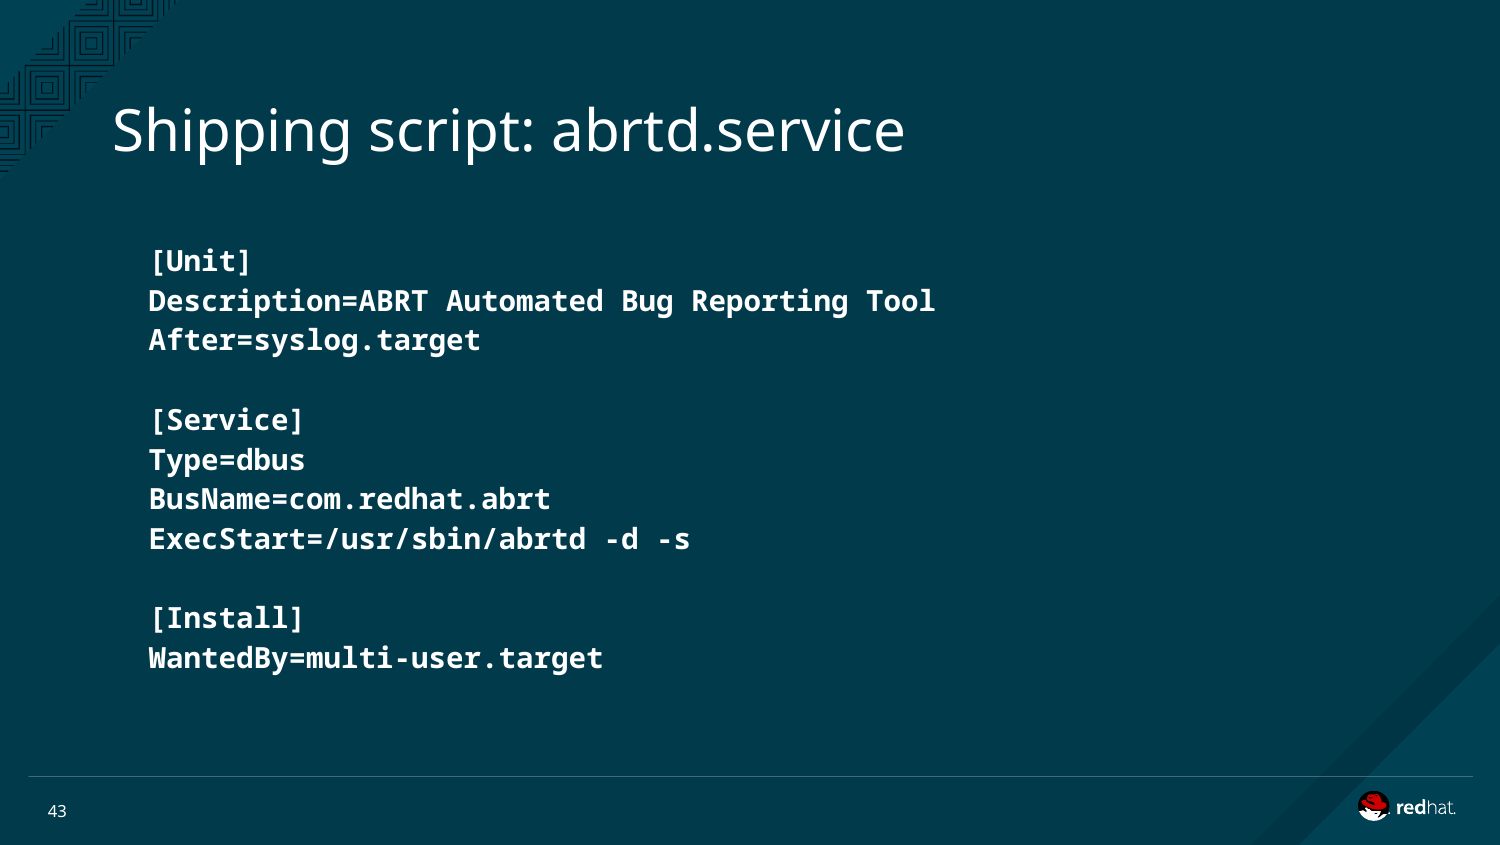

# Shipping script: abrtd.service
[Unit]
Description=ABRT Automated Bug Reporting Tool
After=syslog.target
[Service]
Type=dbus
BusName=com.redhat.abrt
ExecStart=/usr/sbin/abrtd -d -s
[Install]
WantedBy=multi-user.target
43